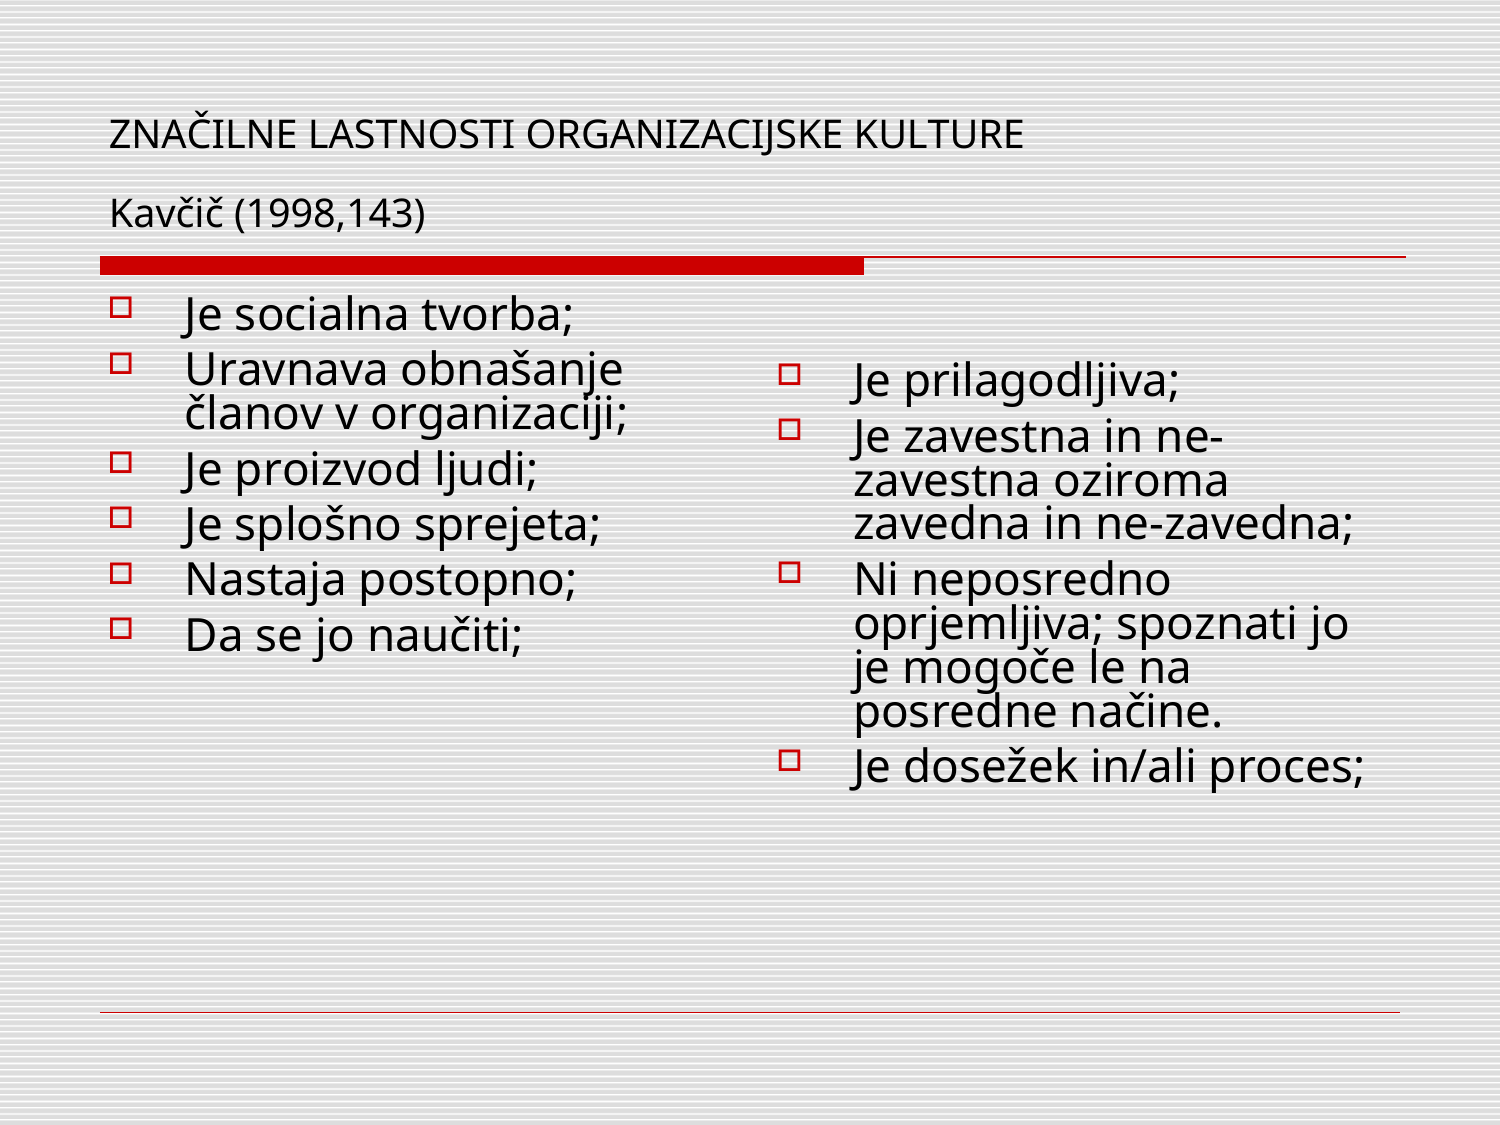

# ZNAČILNE LASTNOSTI ORGANIZACIJSKE KULTURE Kavčič (1998,143)
Je socialna tvorba;
Uravnava obnašanje članov v organizaciji;
Je proizvod ljudi;
Je splošno sprejeta;
Nastaja postopno;
Da se jo naučiti;
Je prilagodljiva;
Je zavestna in ne-zavestna oziroma zavedna in ne-zavedna;
Ni neposredno oprjemljiva; spoznati jo je mogoče le na posredne načine.
Je dosežek in/ali proces;